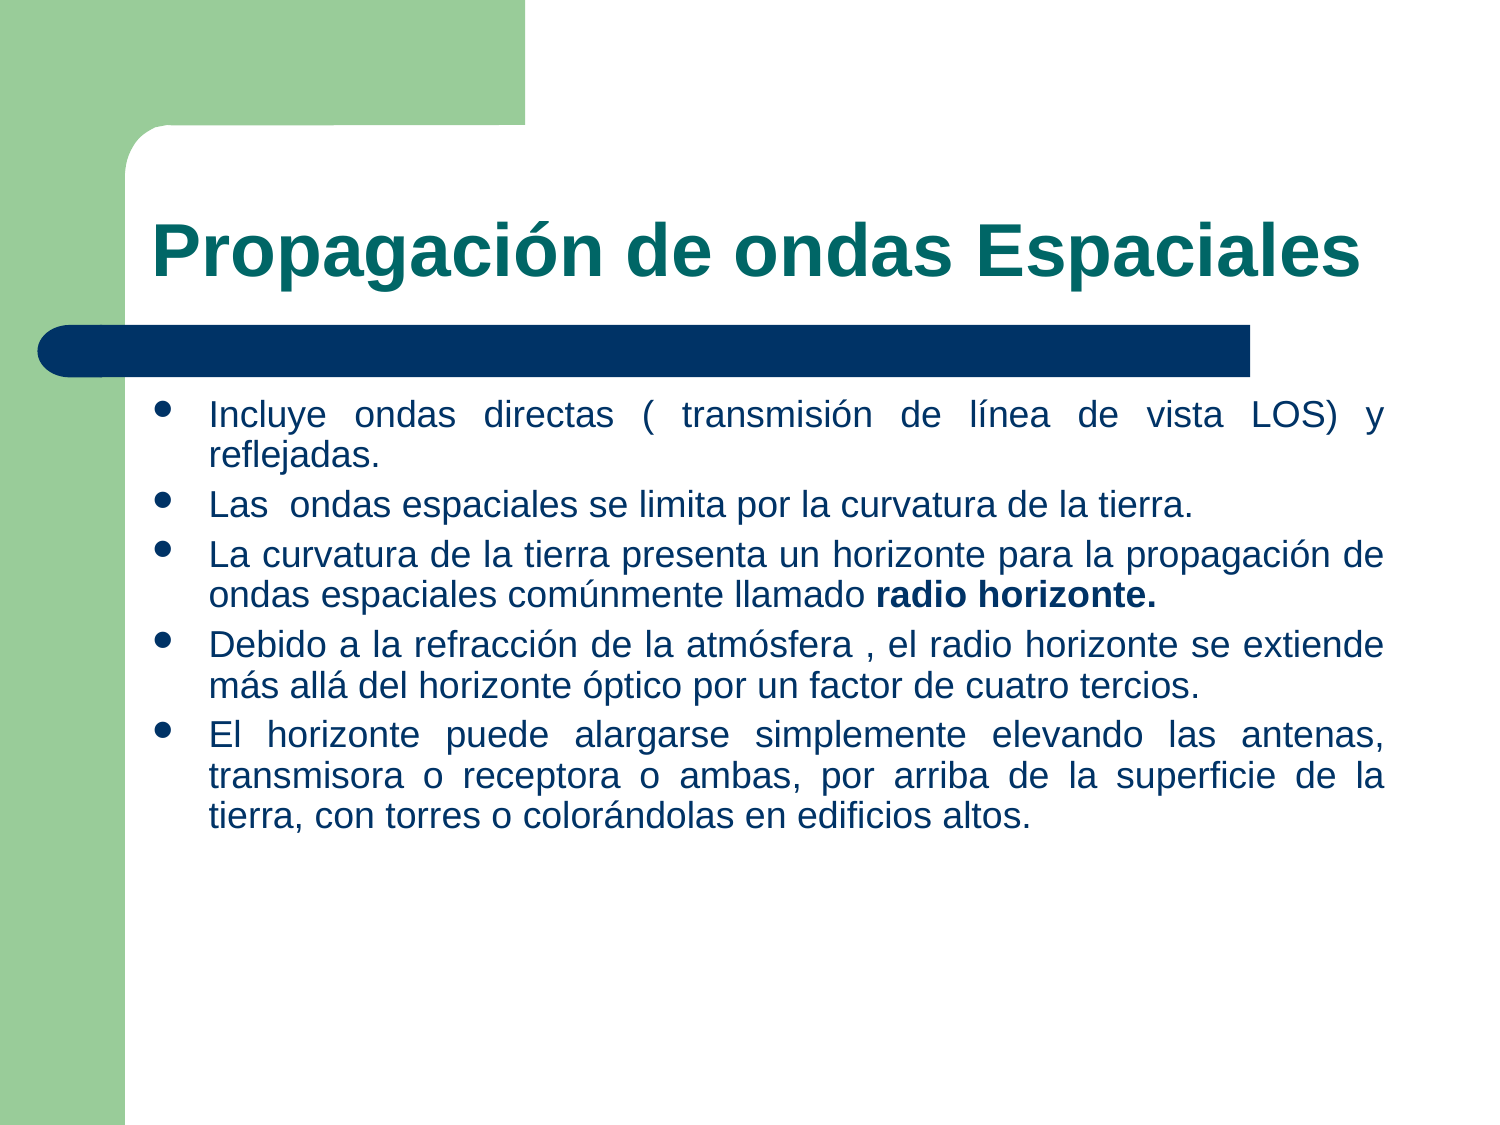

# Propagación de ondas Espaciales
Incluye ondas directas ( transmisión de línea de vista LOS) y reflejadas.
Las ondas espaciales se limita por la curvatura de la tierra.
La curvatura de la tierra presenta un horizonte para la propagación de ondas espaciales comúnmente llamado radio horizonte.
Debido a la refracción de la atmósfera , el radio horizonte se extiende más allá del horizonte óptico por un factor de cuatro tercios.
El horizonte puede alargarse simplemente elevando las antenas, transmisora o receptora o ambas, por arriba de la superficie de la tierra, con torres o colorándolas en edificios altos.